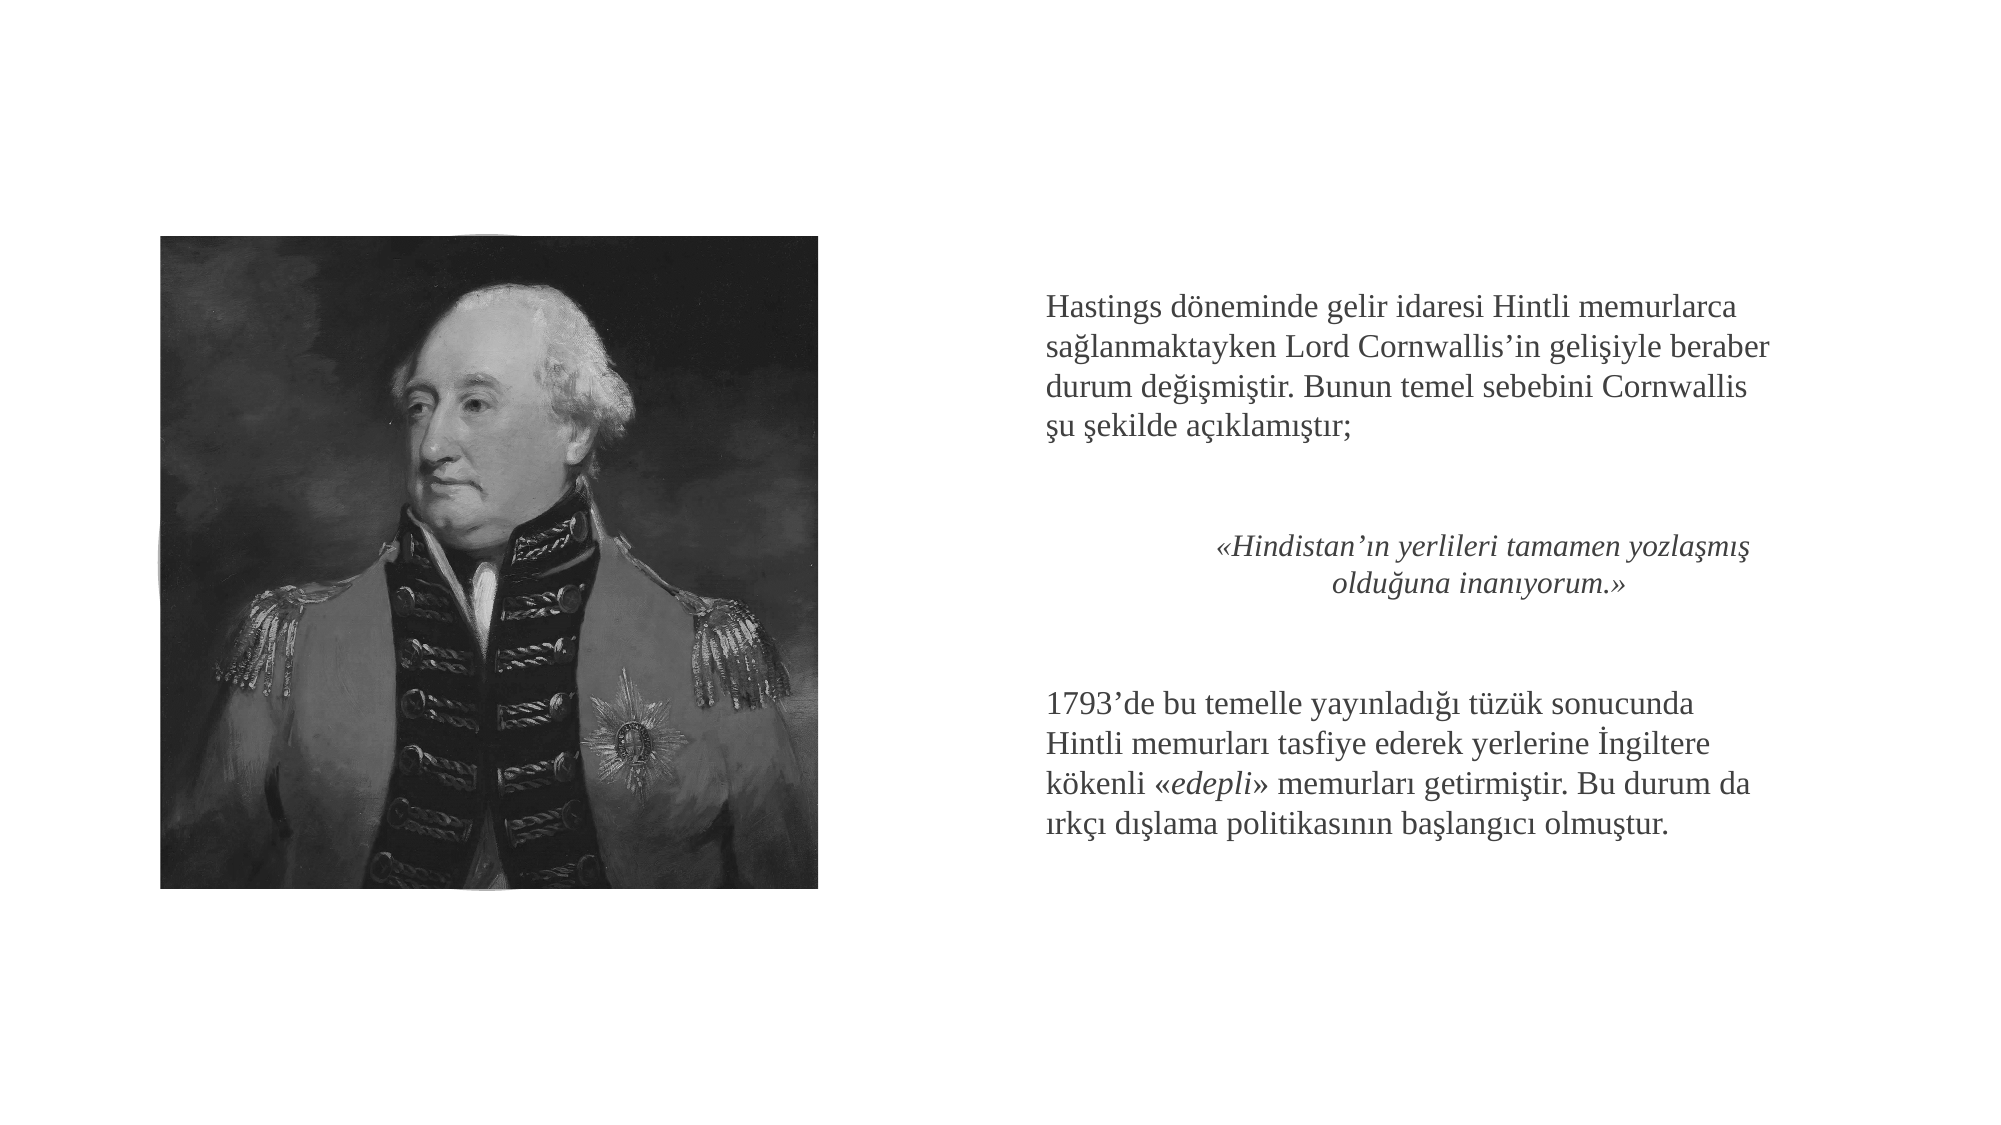

# Hastings döneminde gelir idaresi Hintli memurlarca sağlanmaktayken Lord Cornwallis’in gelişiyle beraber durum değişmiştir. Bunun temel sebebini Cornwallis şu şekilde açıklamıştır;
«Hindistan’ın yerlileri tamamen yozlaşmış olduğuna inanıyorum.»
1793’de bu temelle yayınladığı tüzük sonucunda Hintli memurları tasfiye ederek yerlerine İngiltere kökenli «edepli» memurları getirmiştir. Bu durum da ırkçı dışlama politikasının başlangıcı olmuştur.